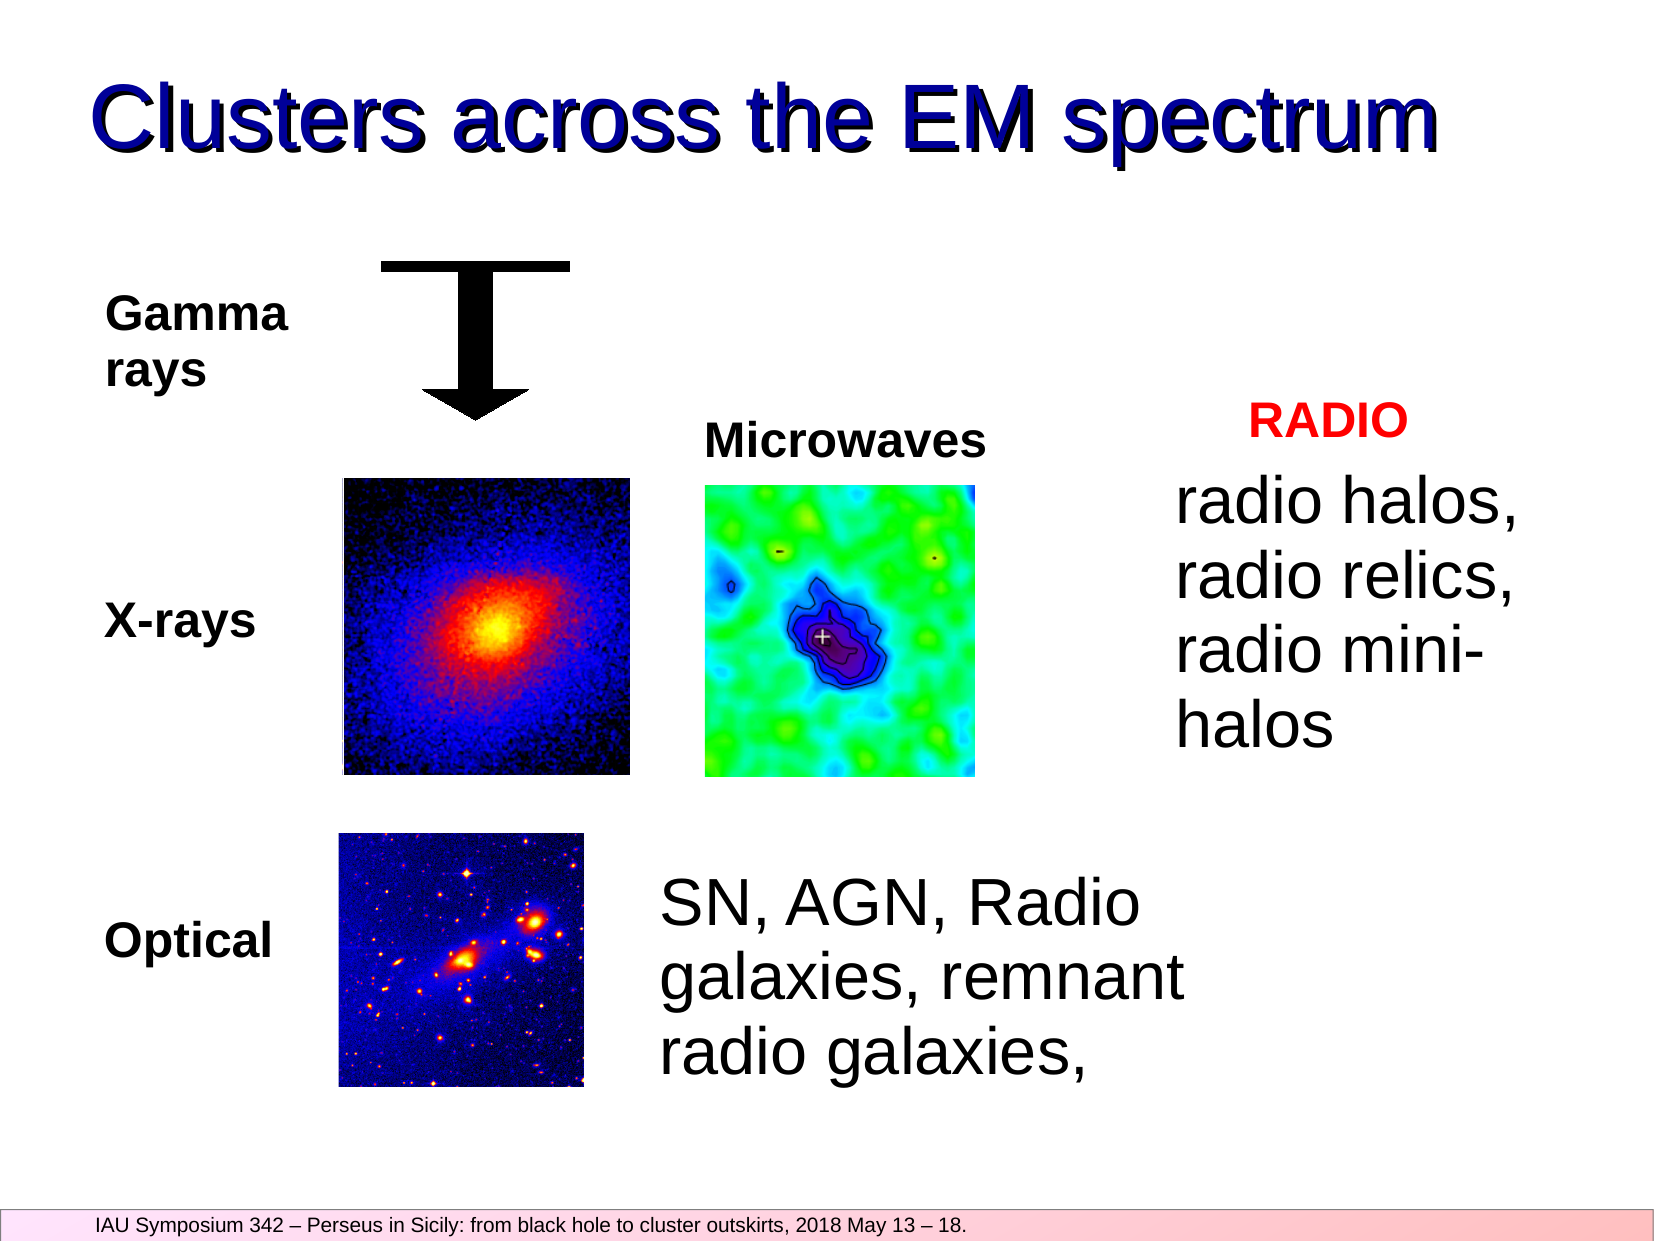

# Clusters across the EM spectrum
Gamma rays
RADIO
Microwaves
radio halos, radio relics,
radio mini-halos
X-rays
SN, AGN, Radio galaxies, remnant radio galaxies,
Optical